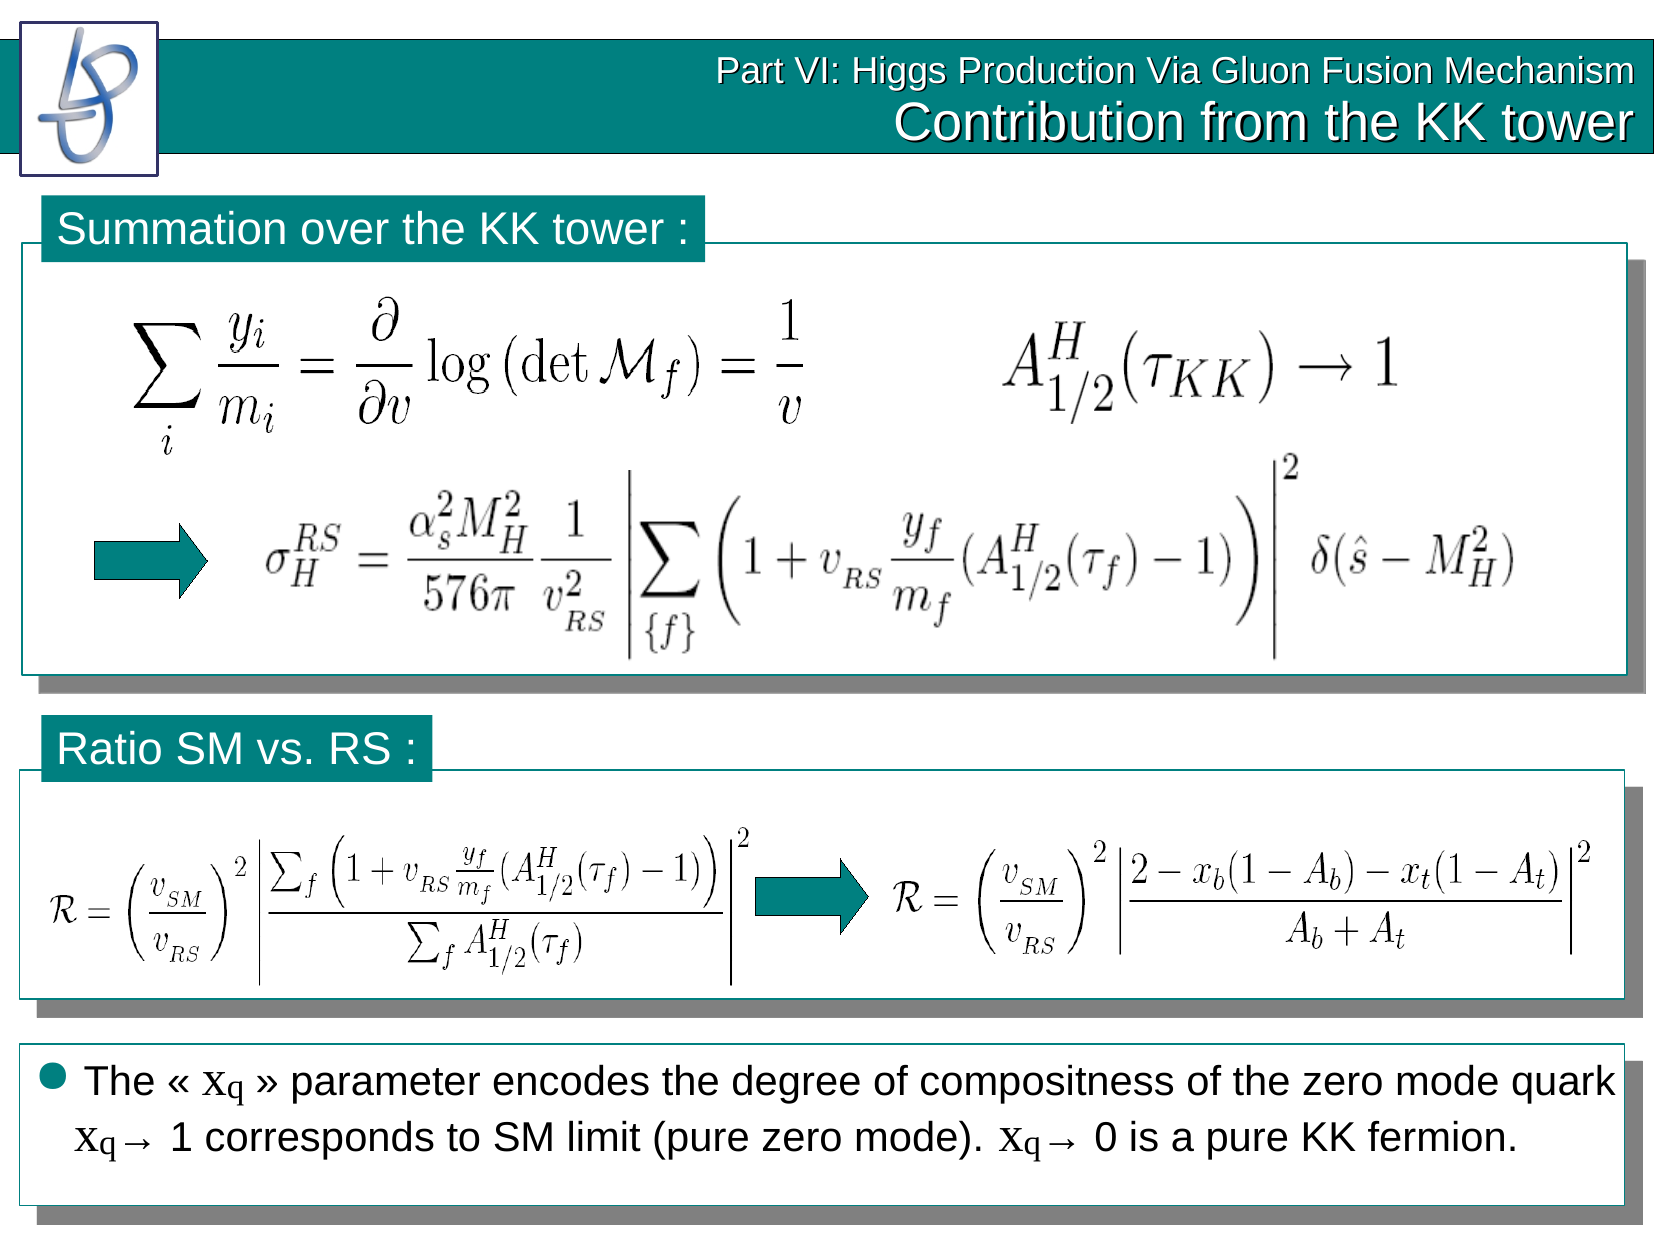

Part VI: Higgs Production Via Gluon Fusion Mechanism
Contribution from the KK tower
Summation over the KK tower :
Ratio SM vs. RS :
 The « xq » parameter encodes the degree of compositness of the zero mode quark
	xq→ 1 corresponds to SM limit (pure zero mode). xq→ 0 is a pure KK fermion.